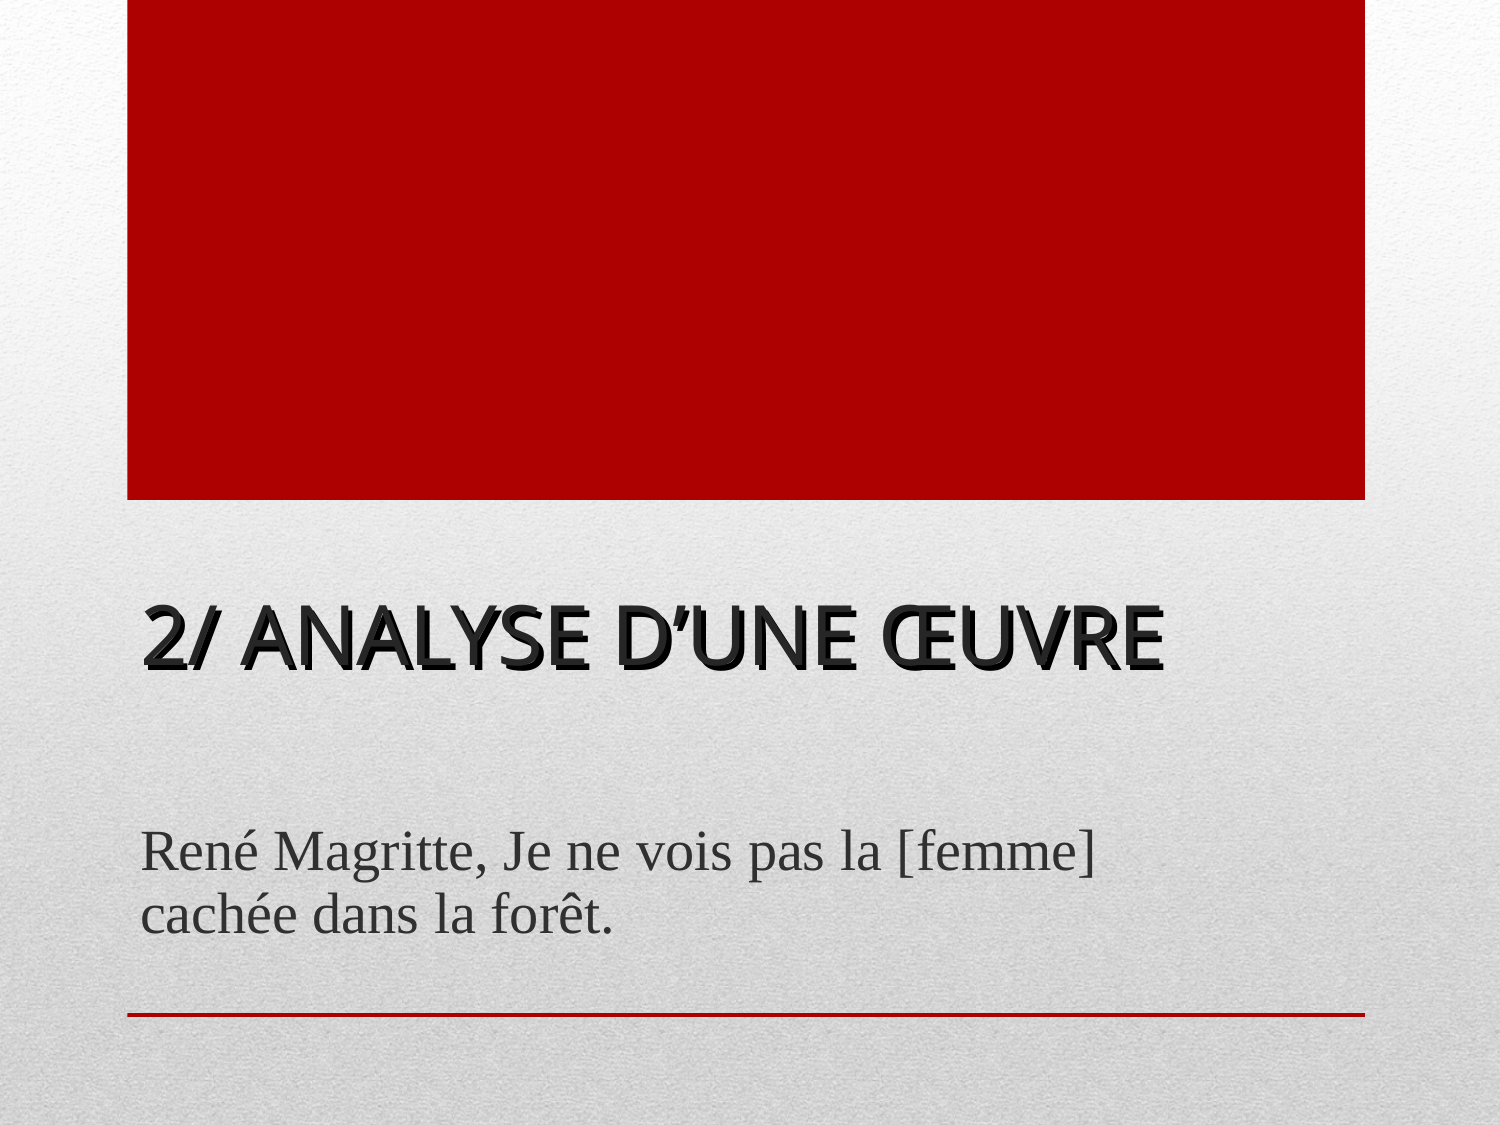

# 2/ analyse d’une œuvre
René Magritte, Je ne vois pas la [femme] cachée dans la forêt.